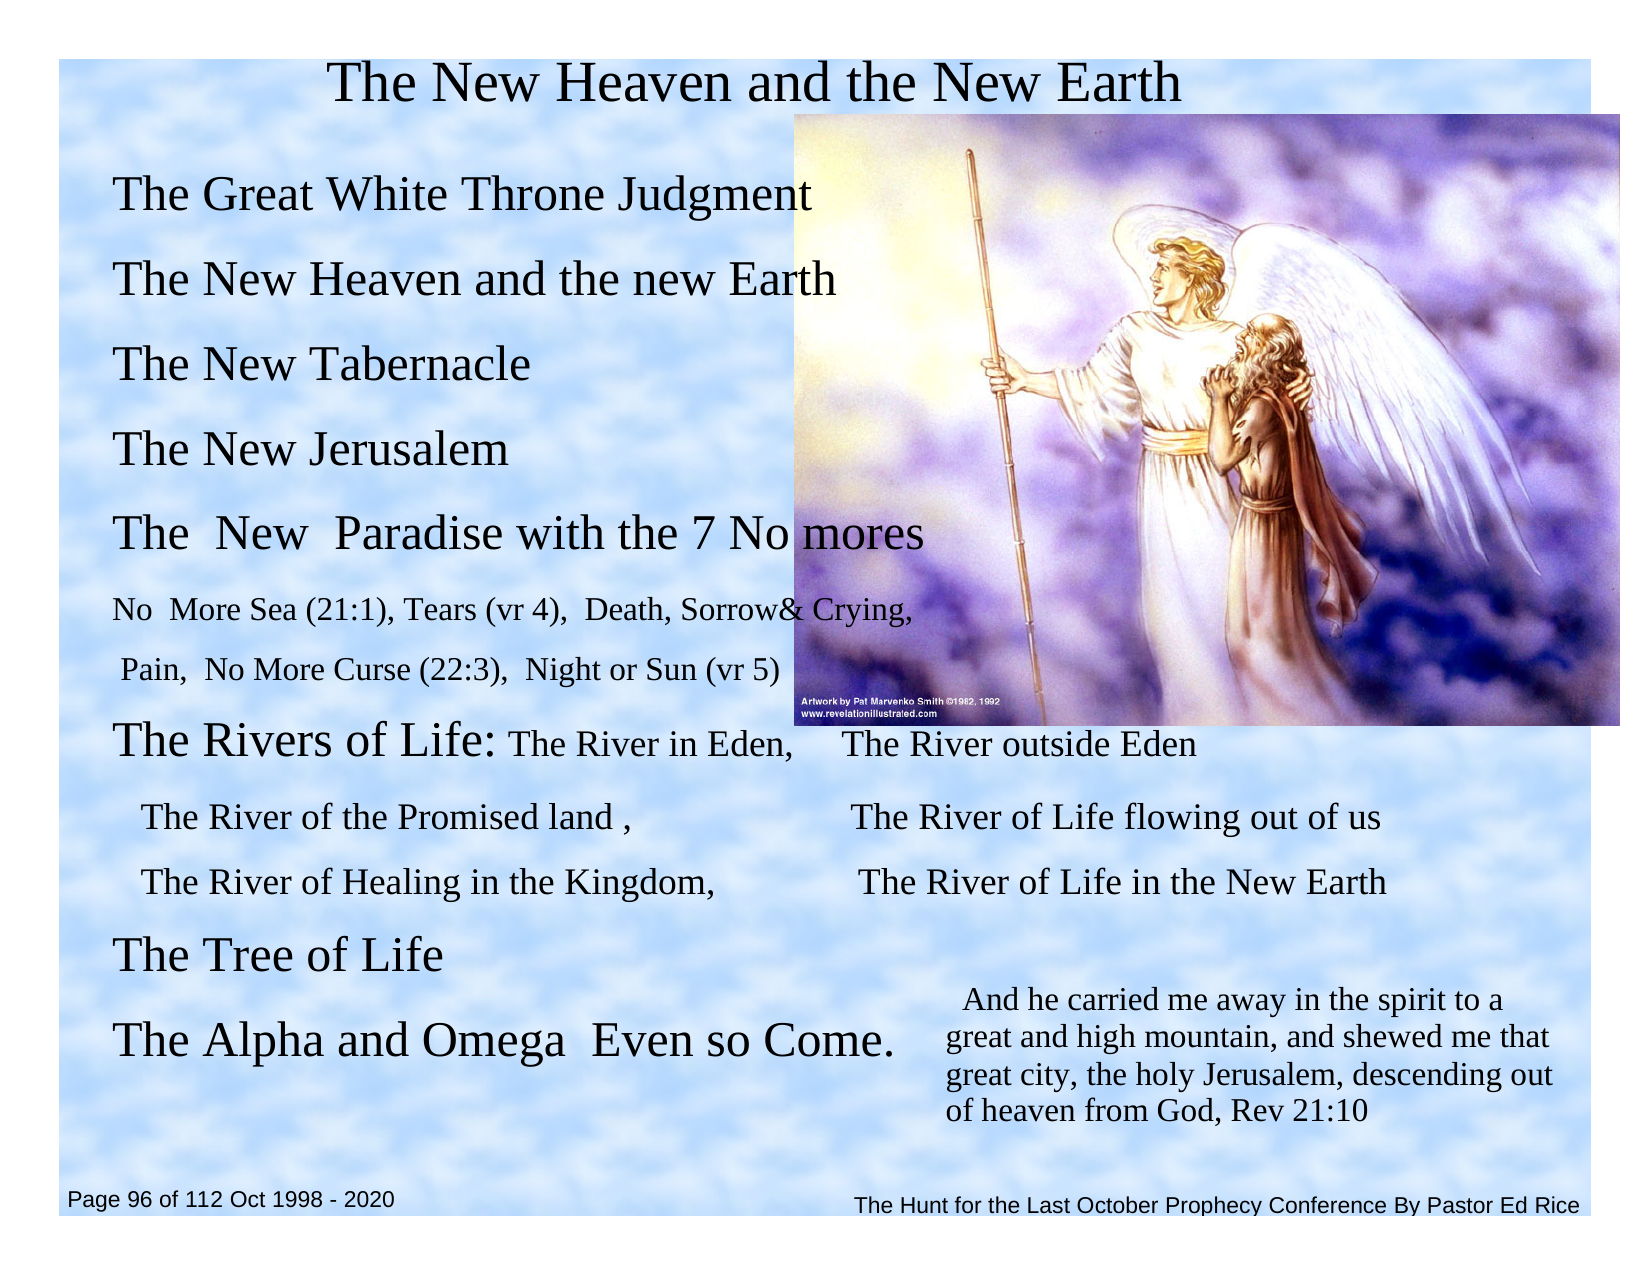

# The New Heaven and the New Earth
The Great White Throne Judgment
The New Heaven and the new Earth
The New Tabernacle
The New Jerusalem
The New Paradise with the 7 No mores
No More Sea (21:1), Tears (vr 4), Death, Sorrow& Crying,
 Pain, No More Curse (22:3), Night or Sun (vr 5)
The Rivers of Life: The River in Eden, The River outside Eden
 The River of the Promised land , The River of Life flowing out of us
 The River of Healing in the Kingdom, The River of Life in the New Earth
The Tree of Life
The Alpha and Omega Even so Come.
 And he carried me away in the spirit to a great and high mountain, and shewed me that great city, the holy Jerusalem, descending out of heaven from God, Rev 21:10